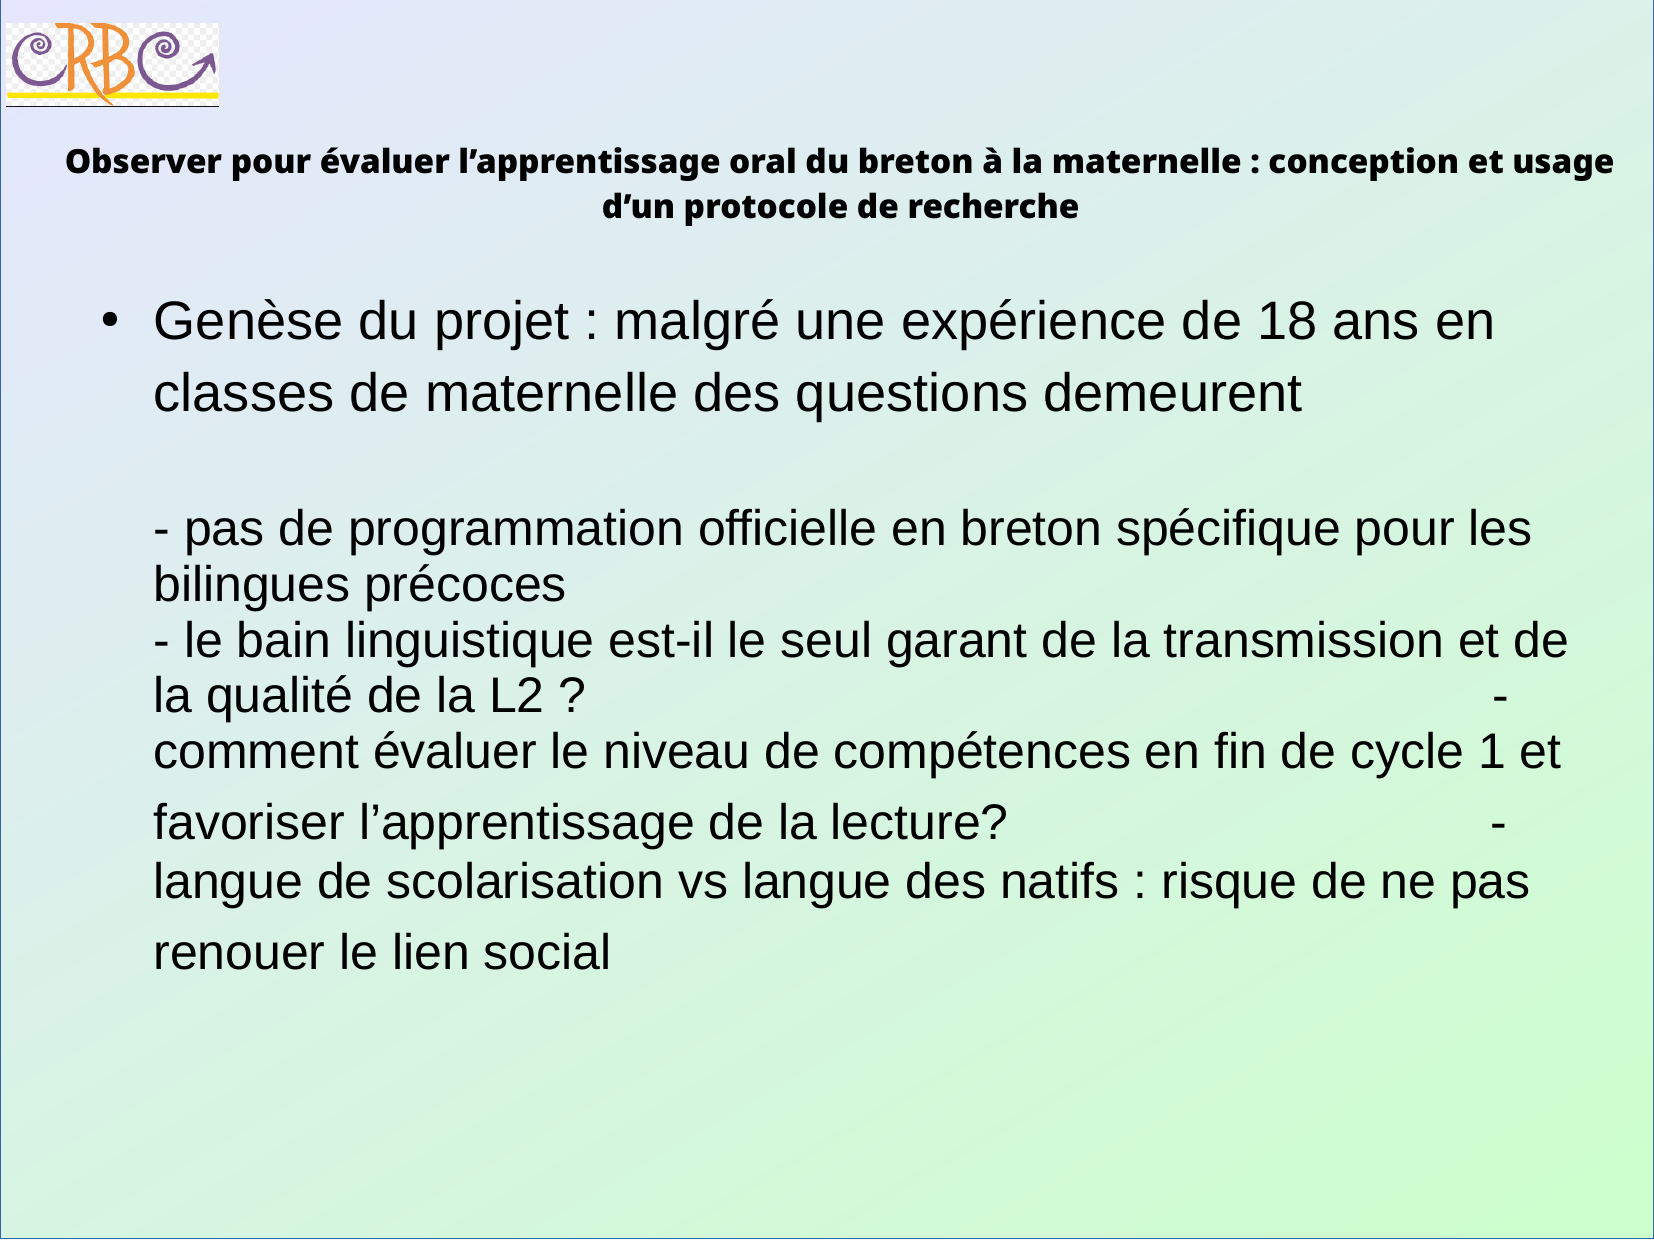

Observer pour évaluer l’apprentissage oral du breton à la maternelle : conception et usage d’un protocole de recherche
# Genèse du projet : malgré une expérience de 18 ans en classes de maternelle des questions demeurent - pas de programmation officielle en breton spécifique pour les bilingues précoces - le bain linguistique est-il le seul garant de la transmission et de la qualité de la L2 ? - comment évaluer le niveau de compétences en fin de cycle 1 et favoriser l’apprentissage de la lecture? - langue de scolarisation vs langue des natifs : risque de ne pas renouer le lien social